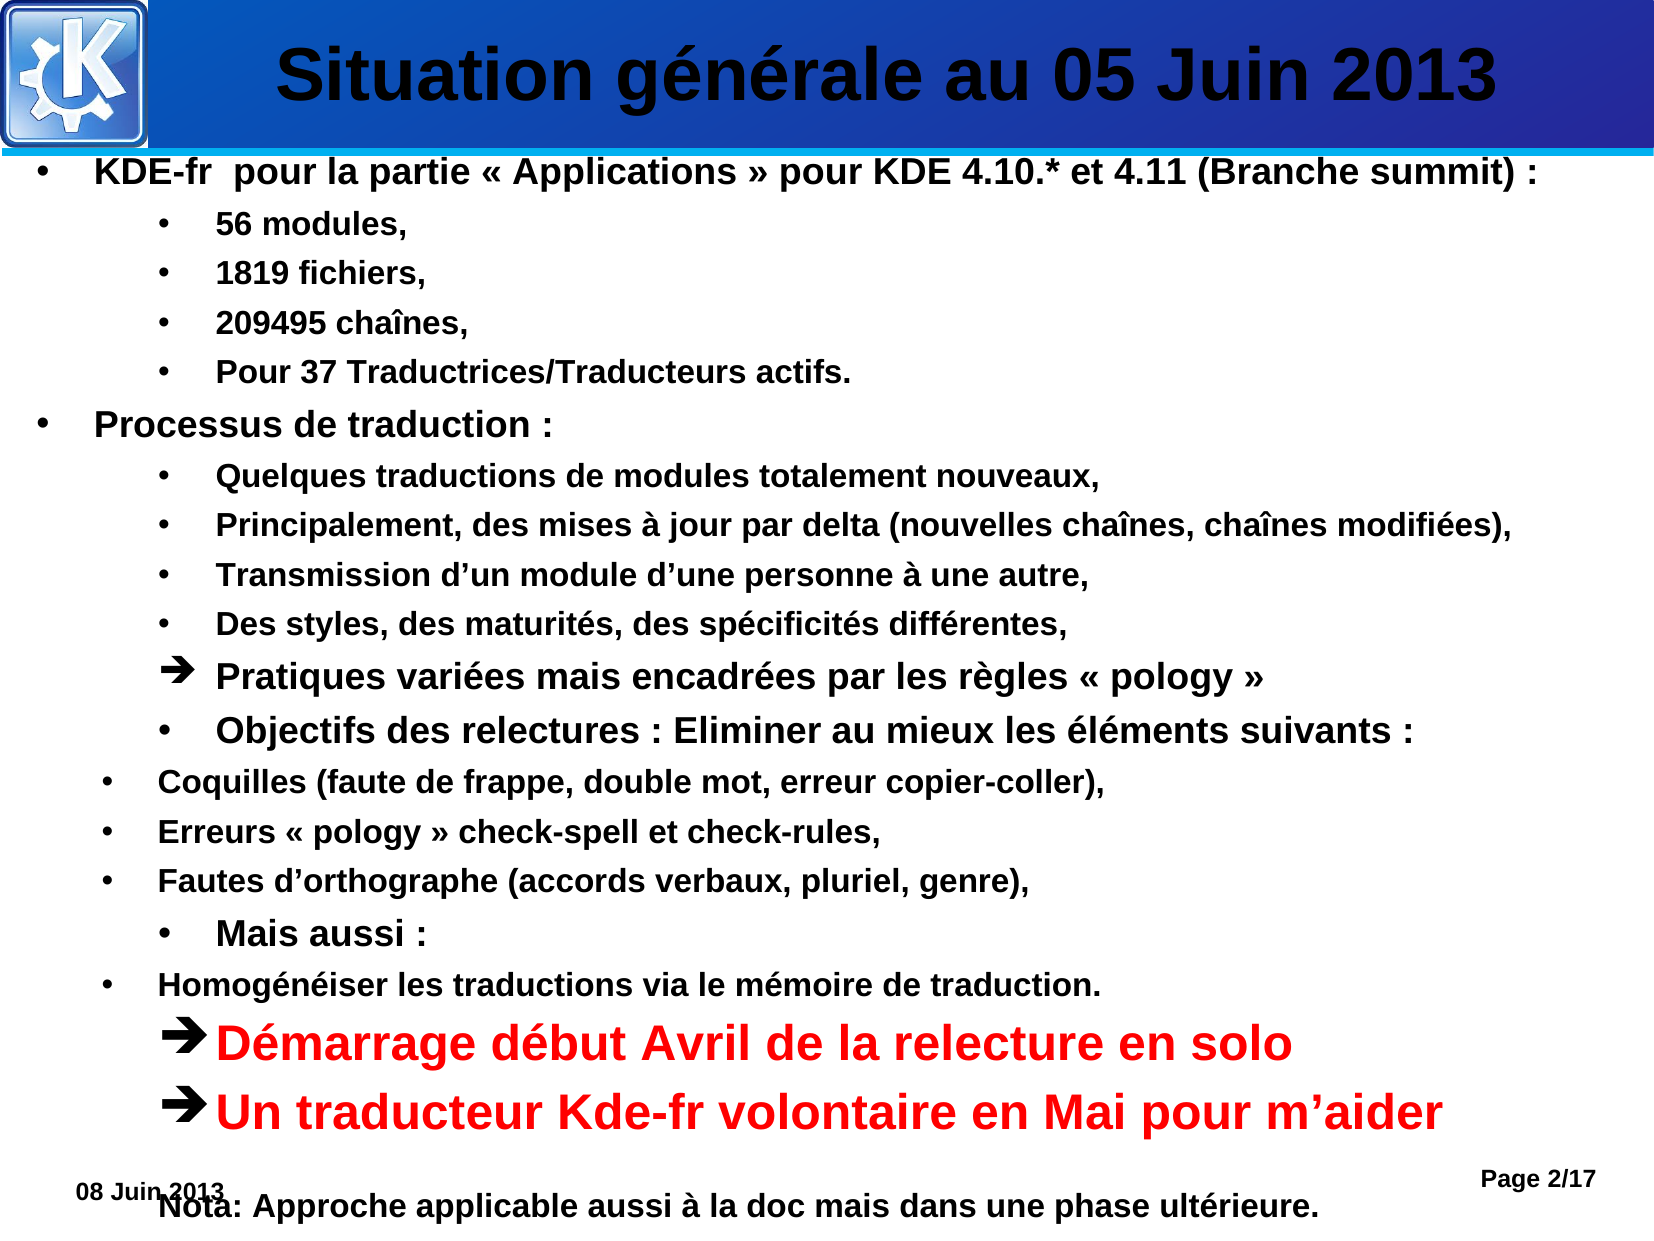

Situation générale au 05 Juin 2013
KDE-fr pour la partie « Applications » pour KDE 4.10.* et 4.11 (Branche summit) :
56 modules,
1819 fichiers,
209495 chaînes,
Pour 37 Traductrices/Traducteurs actifs.
Processus de traduction :
Quelques traductions de modules totalement nouveaux,
Principalement, des mises à jour par delta (nouvelles chaînes, chaînes modifiées),
Transmission d’un module d’une personne à une autre,
Des styles, des maturités, des spécificités différentes,
Pratiques variées mais encadrées par les règles « pology »
Objectifs des relectures : Eliminer au mieux les éléments suivants :
Coquilles (faute de frappe, double mot, erreur copier-coller),
Erreurs « pology » check-spell et check-rules,
Fautes d’orthographe (accords verbaux, pluriel, genre),
Mais aussi :
Homogénéiser les traductions via le mémoire de traduction.
Démarrage début Avril de la relecture en solo
Un traducteur Kde-fr volontaire en Mai pour m’aider
Nota: Approche applicable aussi à la doc mais dans une phase ultérieure.